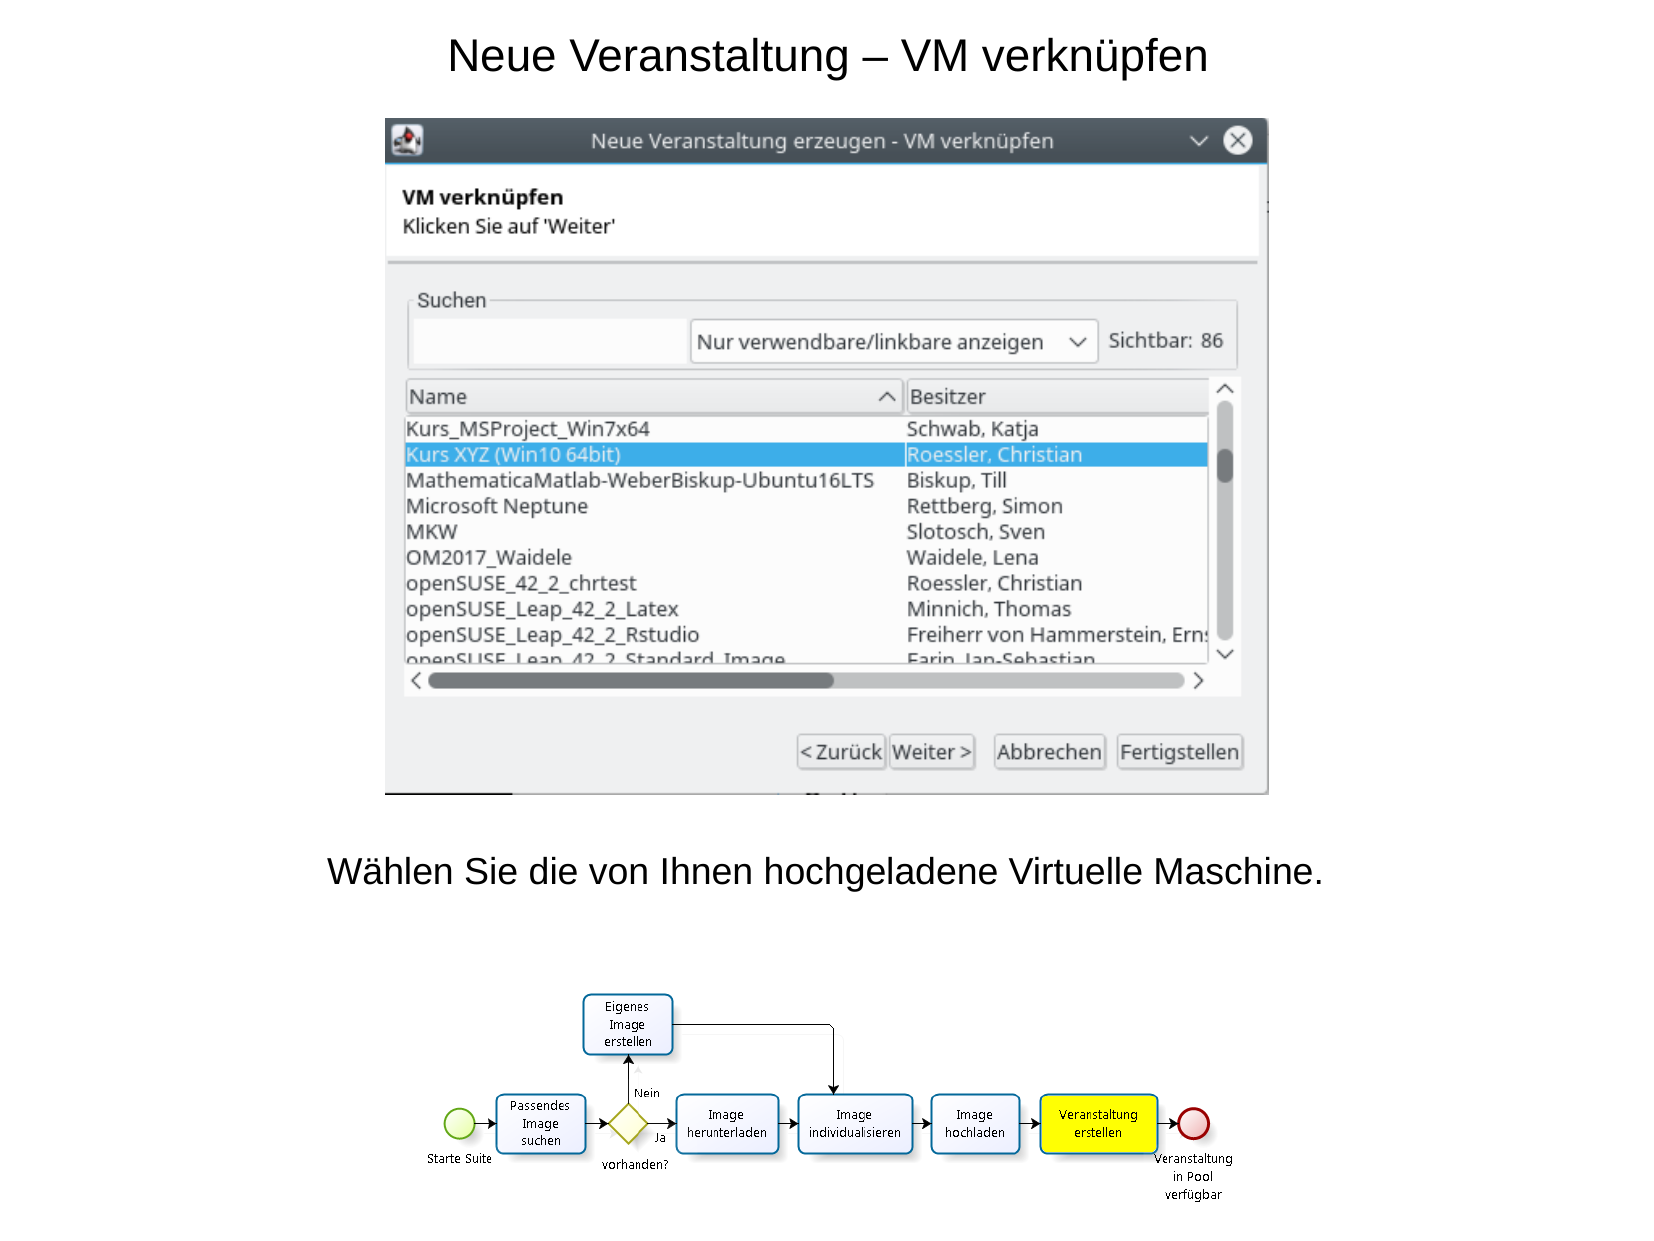

# Neue Veranstaltung – VM verknüpfen
Wählen Sie die von Ihnen hochgeladene Virtuelle Maschine.